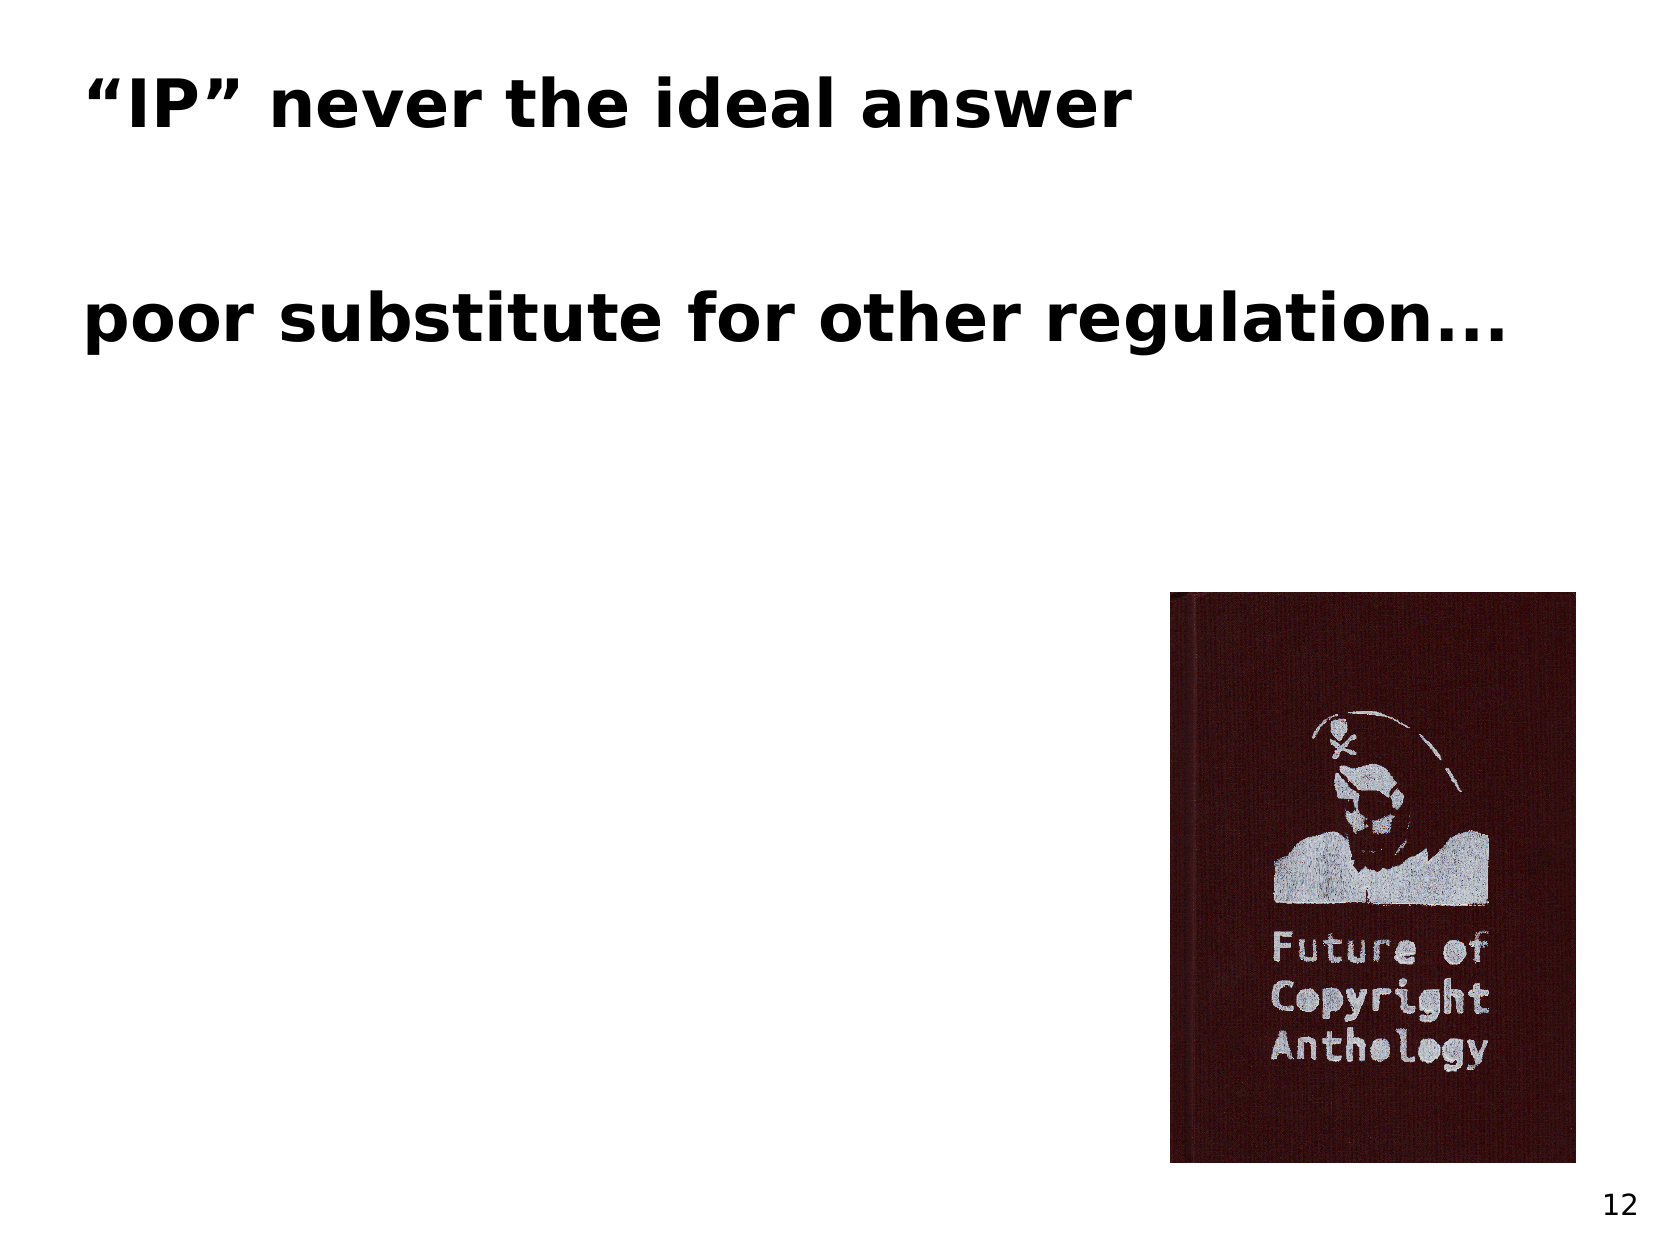

# “IP” never the ideal answer
poor substitute for other regulation...